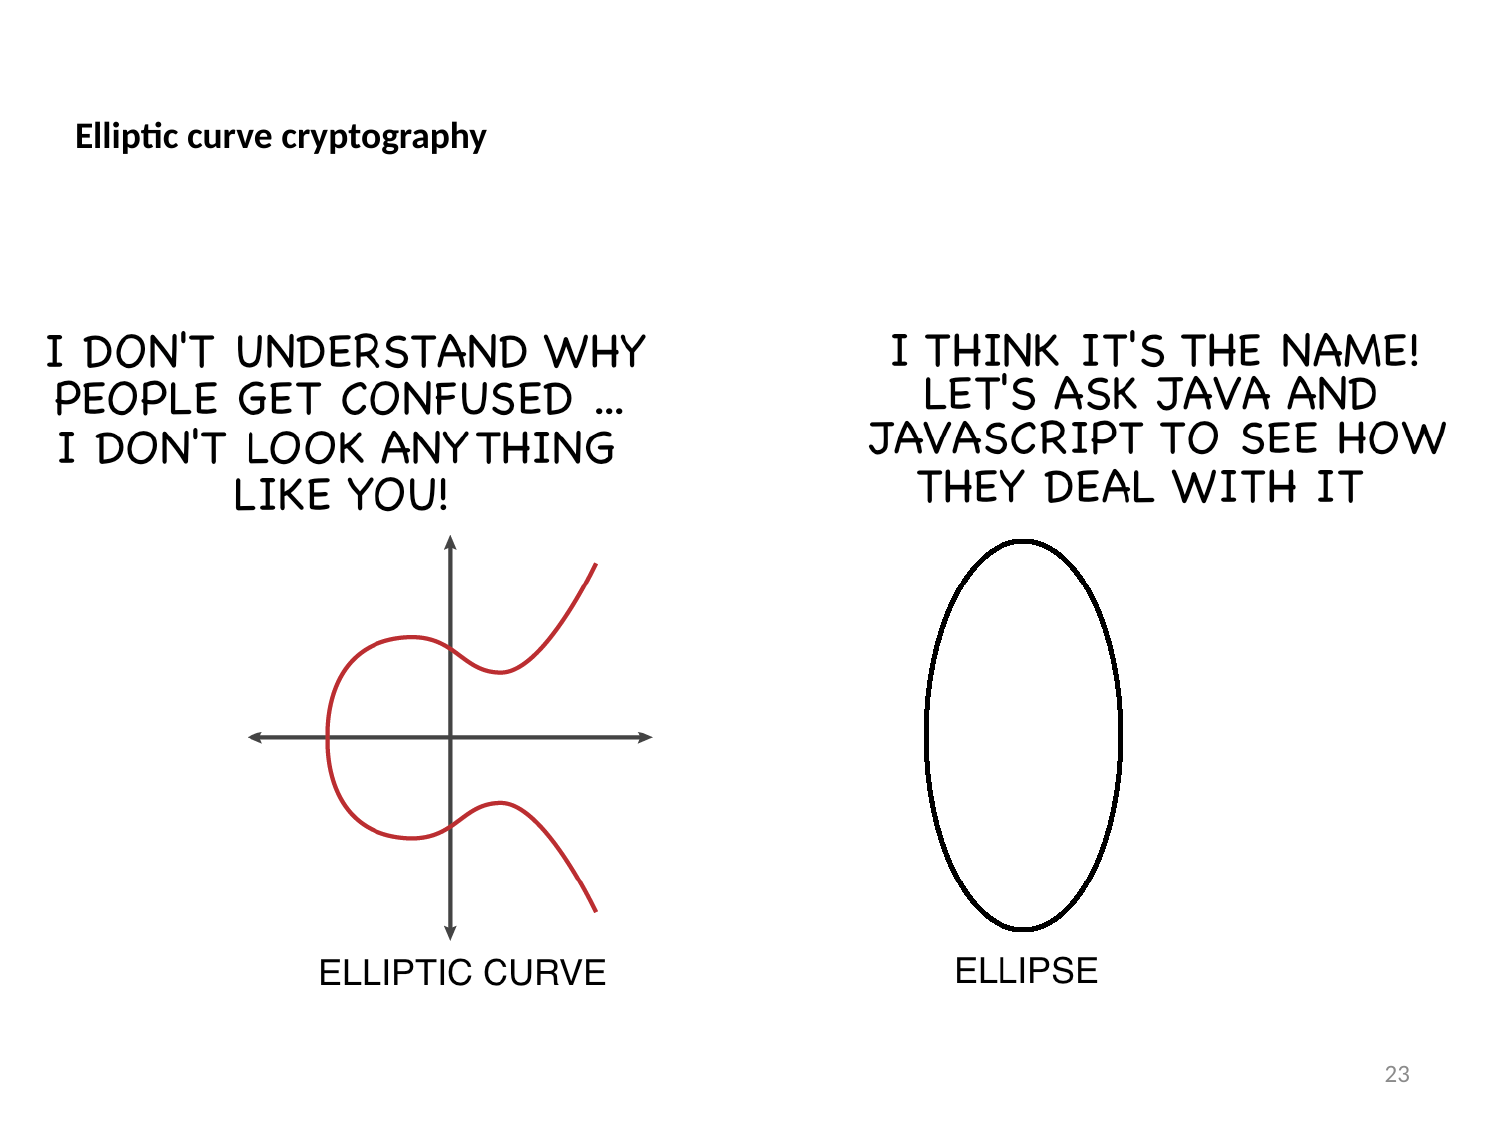

# Elliptic curve cryptography
Luis González Fernández - Cryptography
23